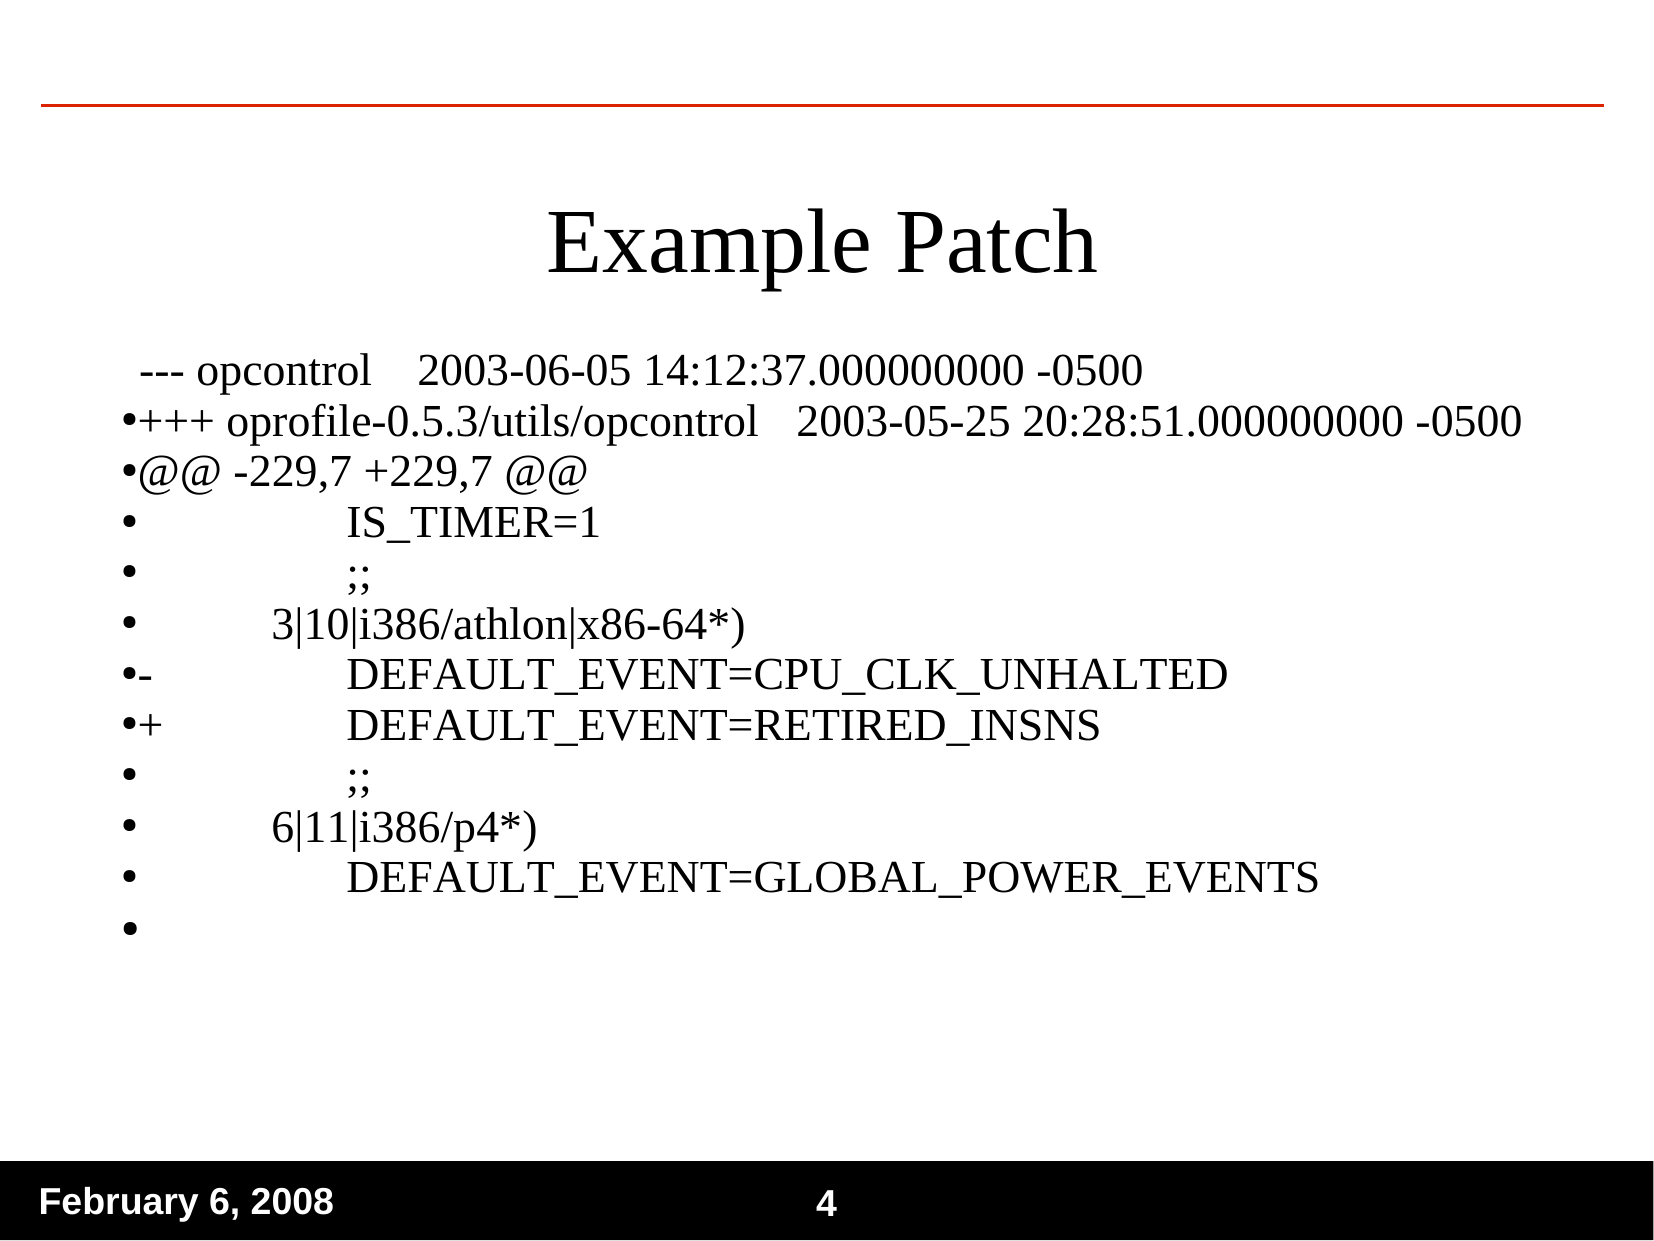

# Example Patch
--- opcontrol	2003-06-05 14:12:37.000000000 -0500
+++ oprofile-0.5.3/utils/opcontrol	2003-05-25 20:28:51.000000000 -0500
@@ -229,7 +229,7 @@
 			IS_TIMER=1
 			;;
 		3|10|i386/athlon|x86-64*)
-			DEFAULT_EVENT=CPU_CLK_UNHALTED
+			DEFAULT_EVENT=RETIRED_INSNS
 			;;
 		6|11|i386/p4*)
 			DEFAULT_EVENT=GLOBAL_POWER_EVENTS